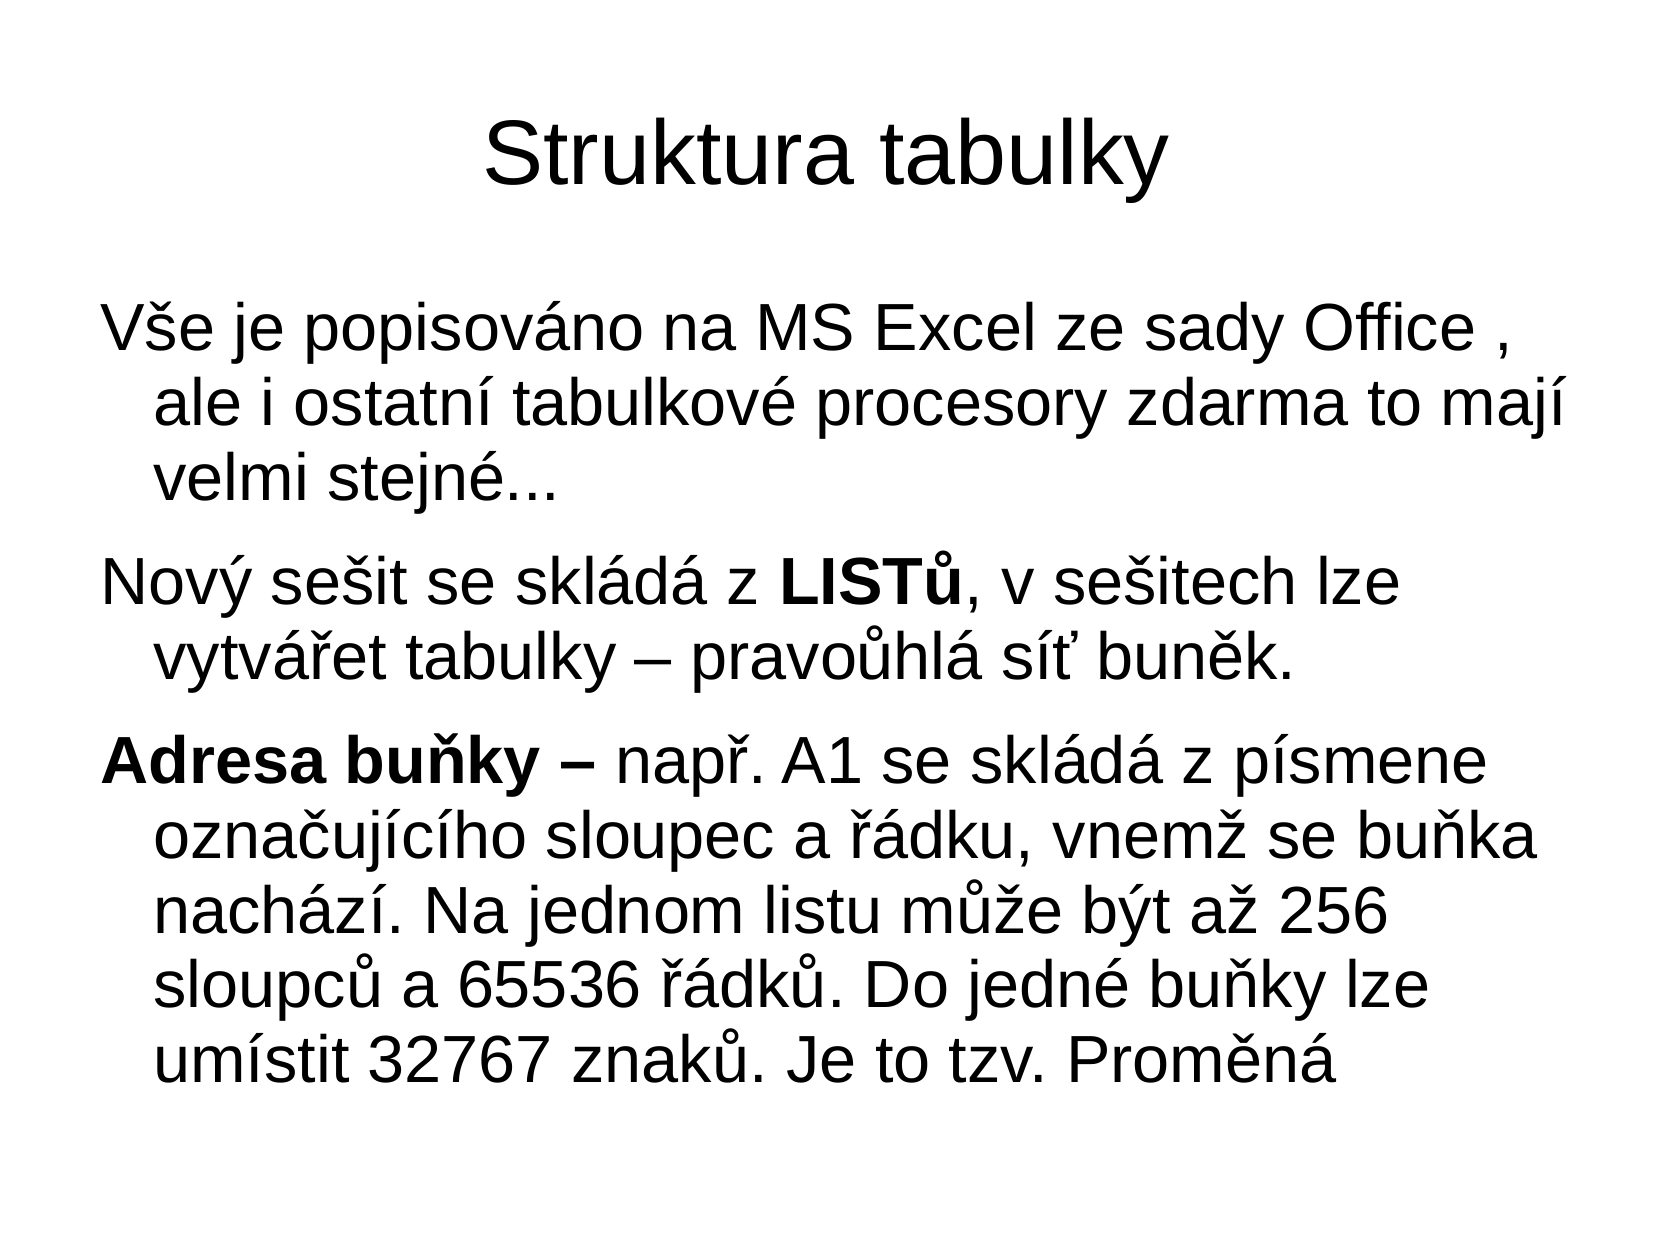

# Struktura tabulky
Vše je popisováno na MS Excel ze sady Office , ale i ostatní tabulkové procesory zdarma to mají velmi stejné...
Nový sešit se skládá z LISTů, v sešitech lze vytvářet tabulky – pravoůhlá síť buněk.
Adresa buňky – např. A1 se skládá z písmene označujícího sloupec a řádku, vnemž se buňka nachází. Na jednom listu může být až 256 sloupců a 65536 řádků. Do jedné buňky lze umístit 32767 znaků. Je to tzv. Proměná